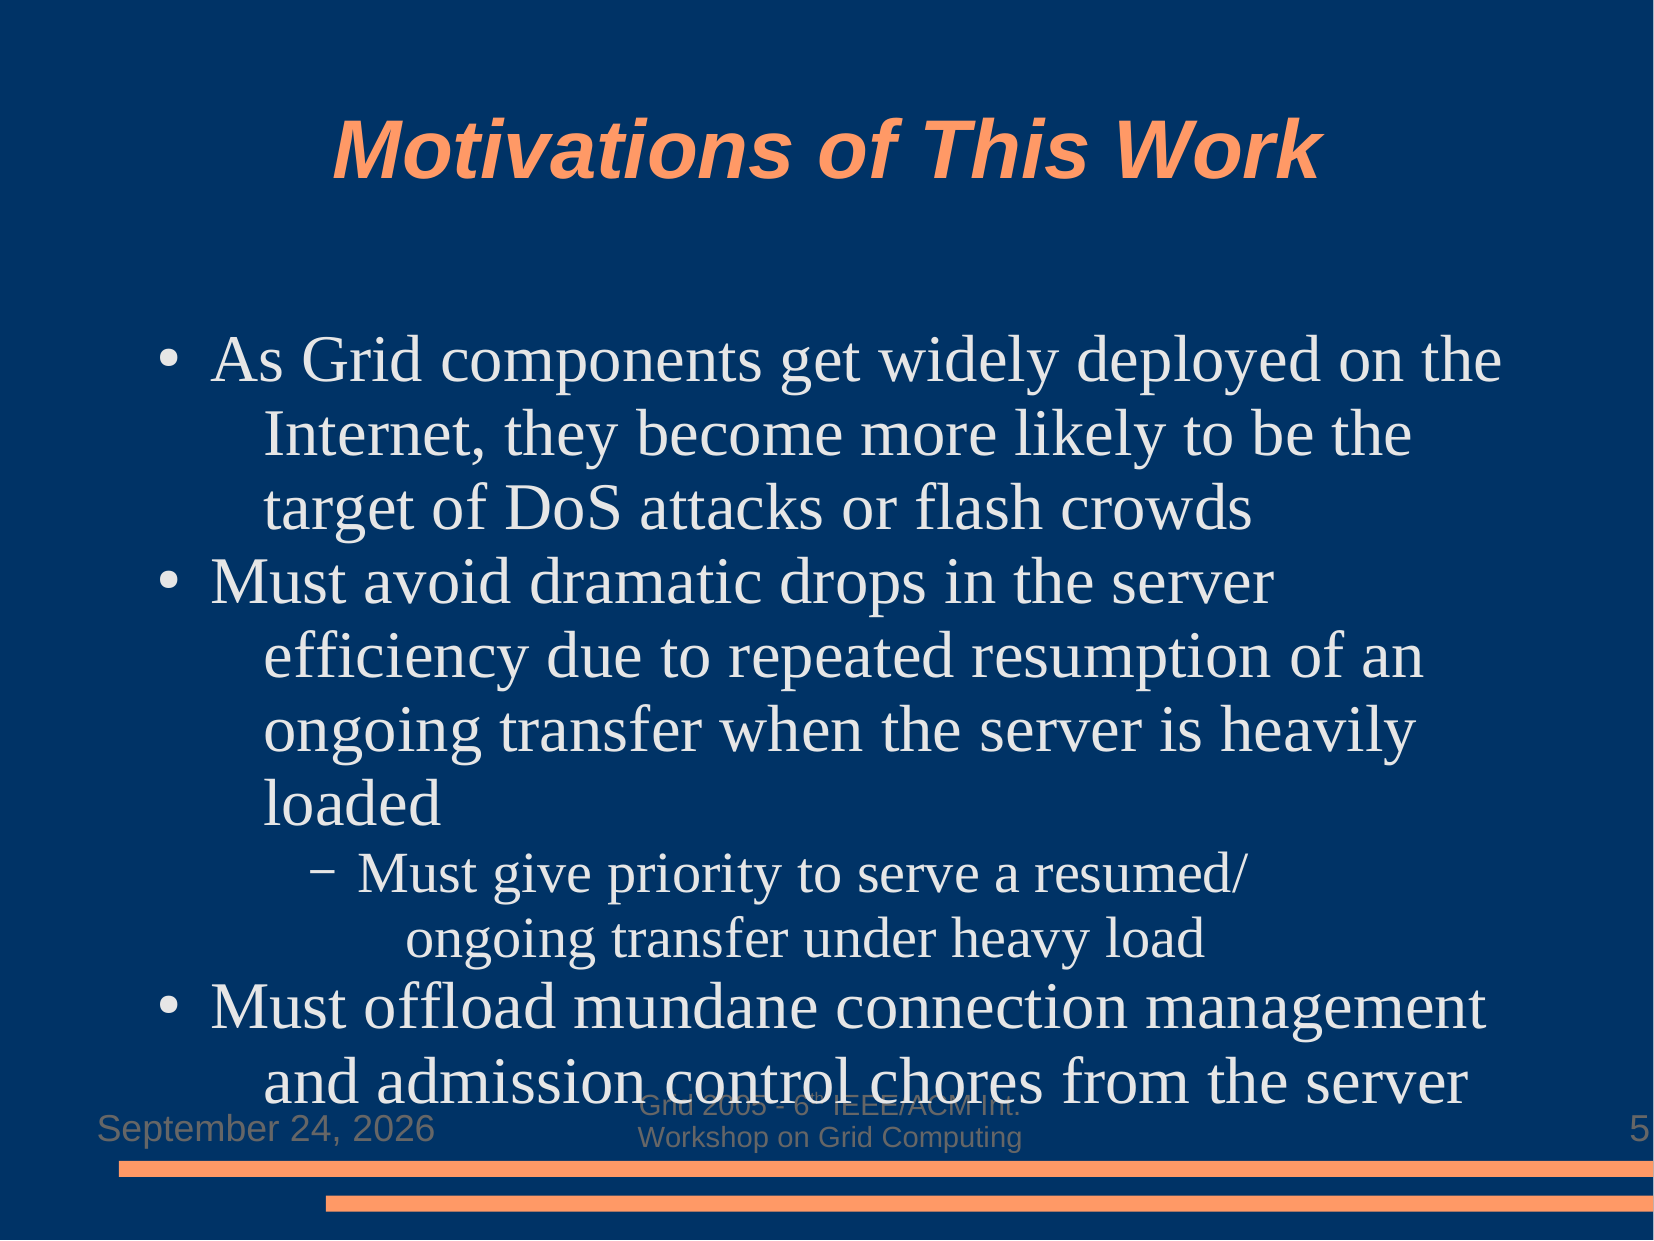

# Motivations of This Work
As Grid components get widely deployed on the Internet, they become more likely to be the target of DoS attacks or flash crowds
Must avoid dramatic drops in the server efficiency due to repeated resumption of an ongoing transfer when the server is heavily loaded
Must give priority to serve a resumed/ongoing transfer under heavy load
Must offload mundane connection management and admission control chores from the server